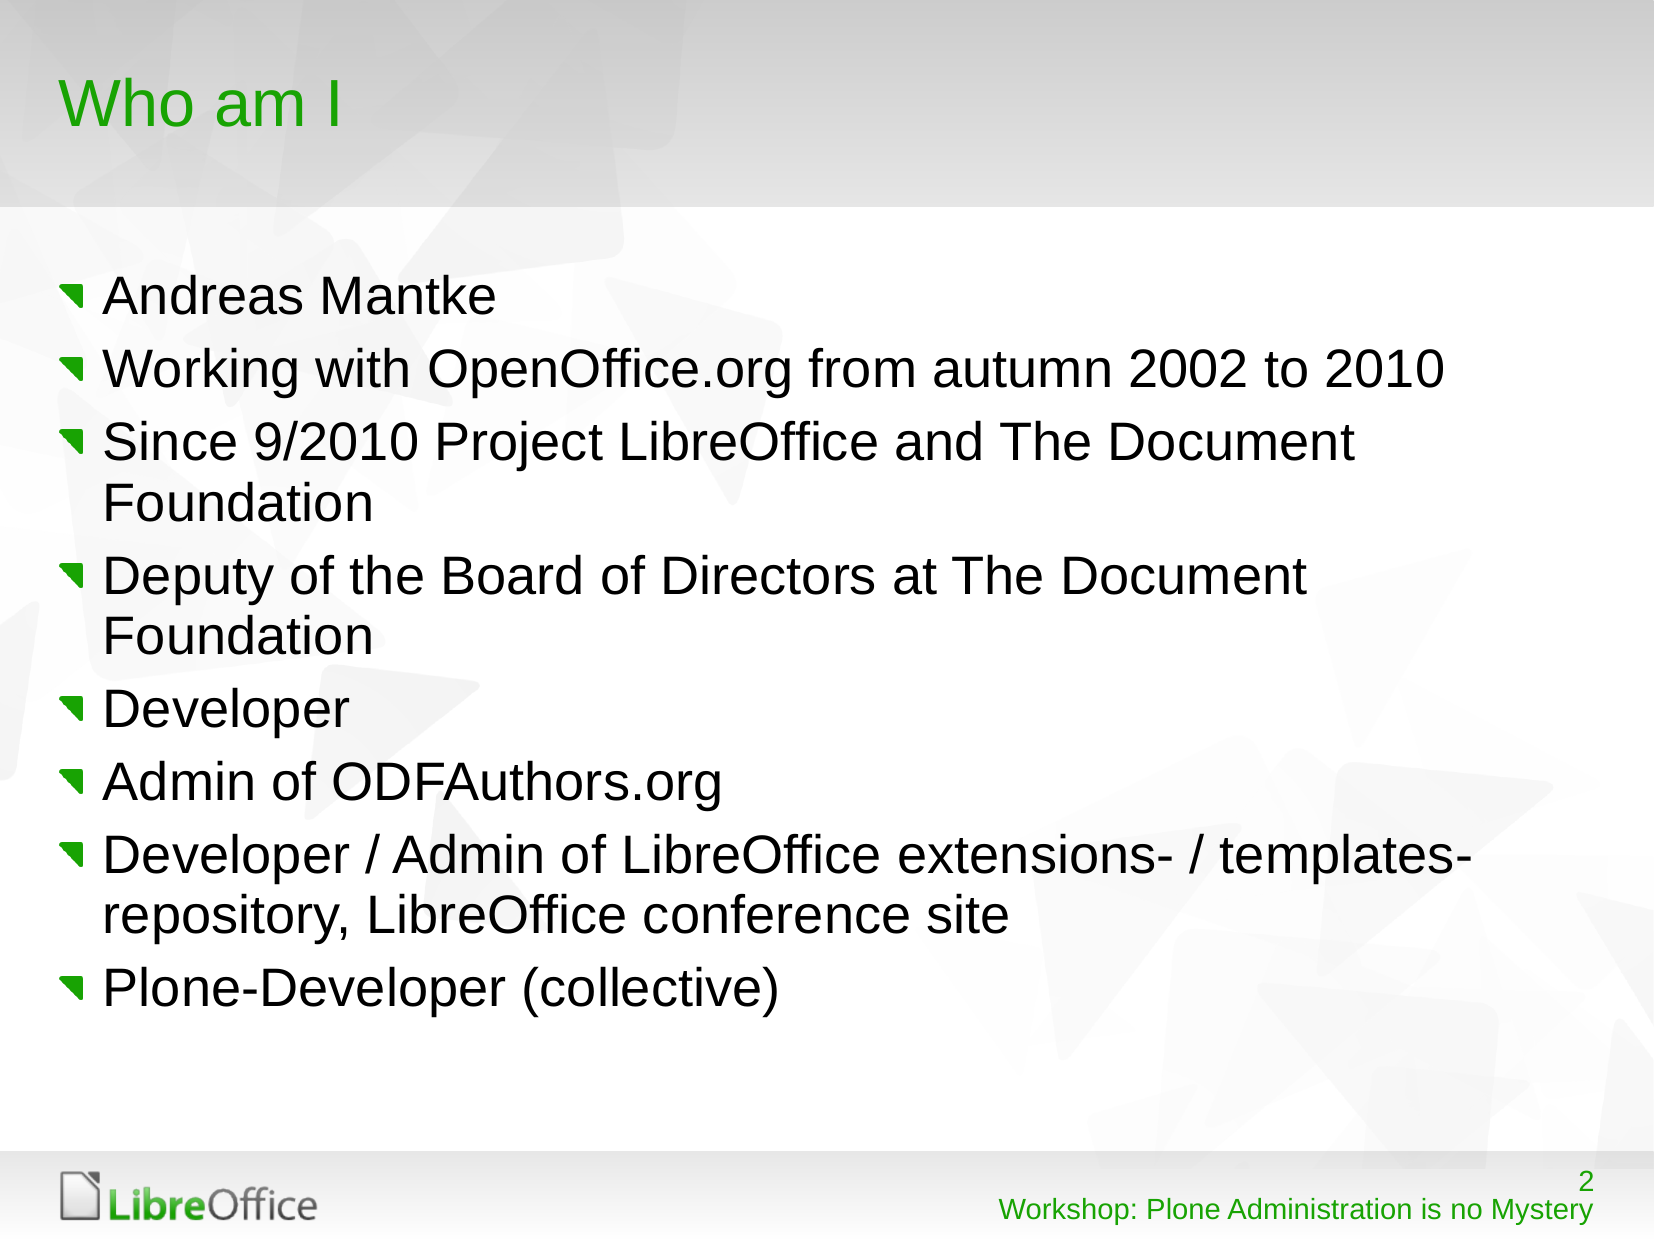

# Who am I
Andreas Mantke
Working with OpenOffice.org from autumn 2002 to 2010
Since 9/2010 Project LibreOffice and The Document Foundation
Deputy of the Board of Directors at The Document Foundation
Developer
Admin of ODFAuthors.org
Developer / Admin of LibreOffice extensions- / templates-repository, LibreOffice conference site
Plone-Developer (collective)
2
Workshop: Plone Administration is no Mystery